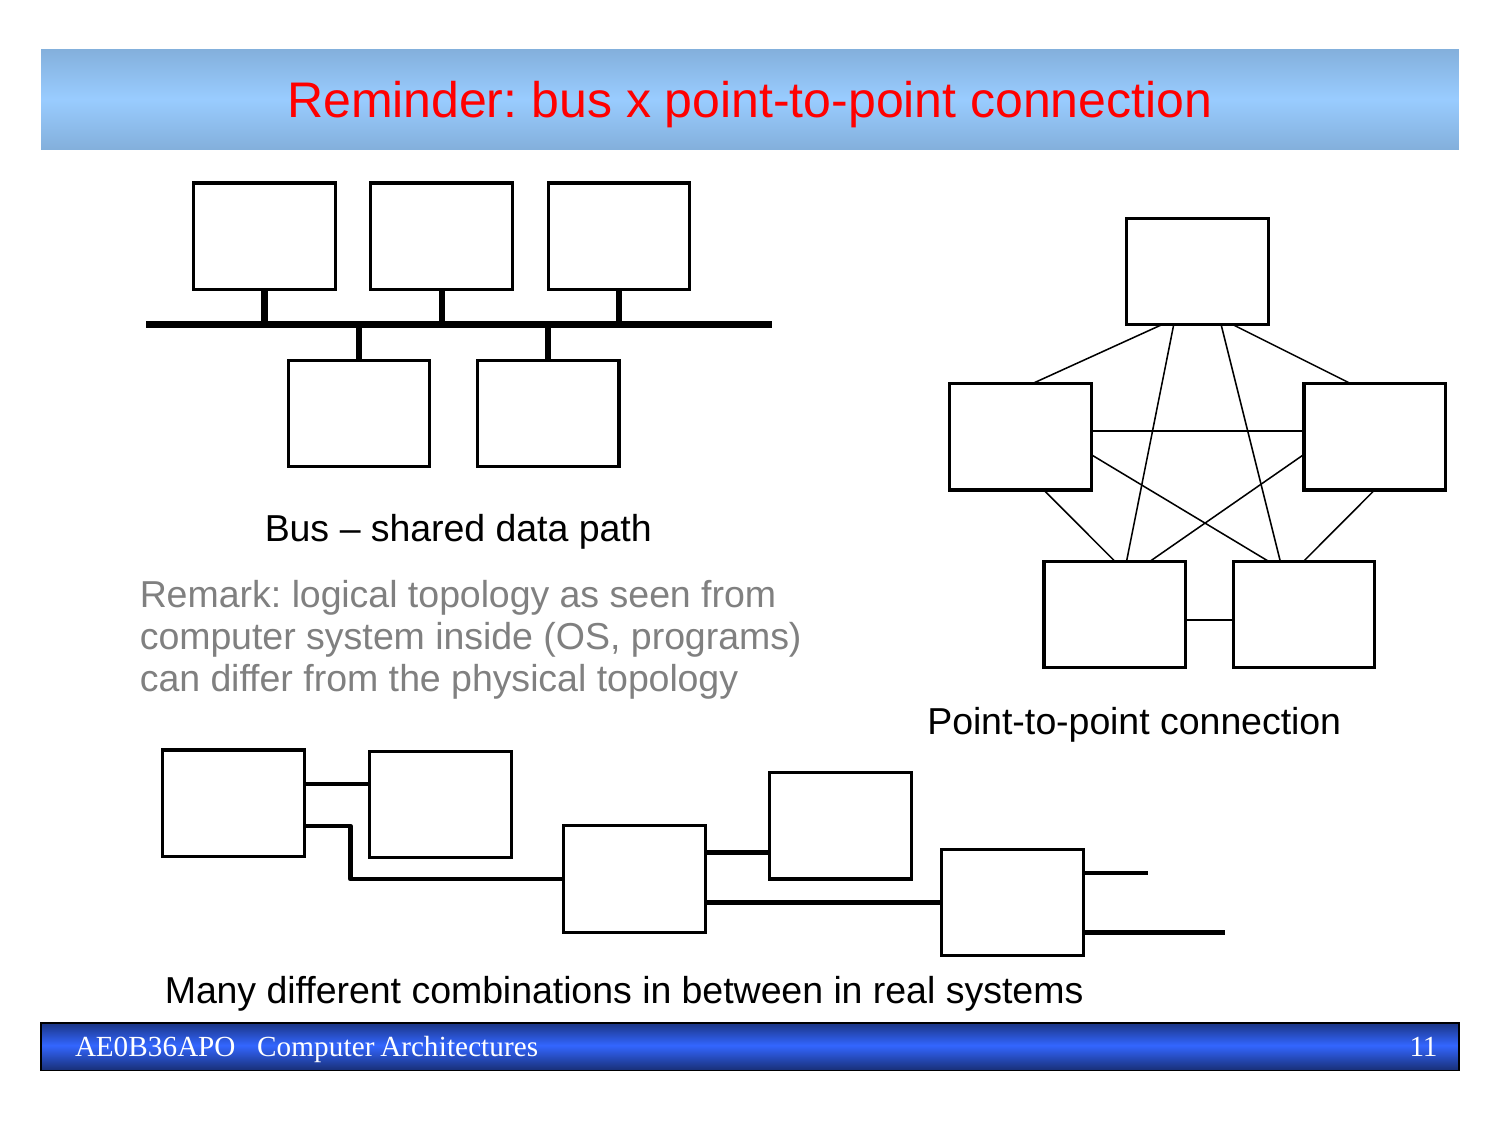

# Reminder: bus x point-to-point connection
Bus – shared data path
Remark: logical topology as seen from computer system inside (OS, programs) can differ from the physical topology
Point-to-point connection
Many different combinations in between in real systems
AE0B36APO Computer Architectures
11